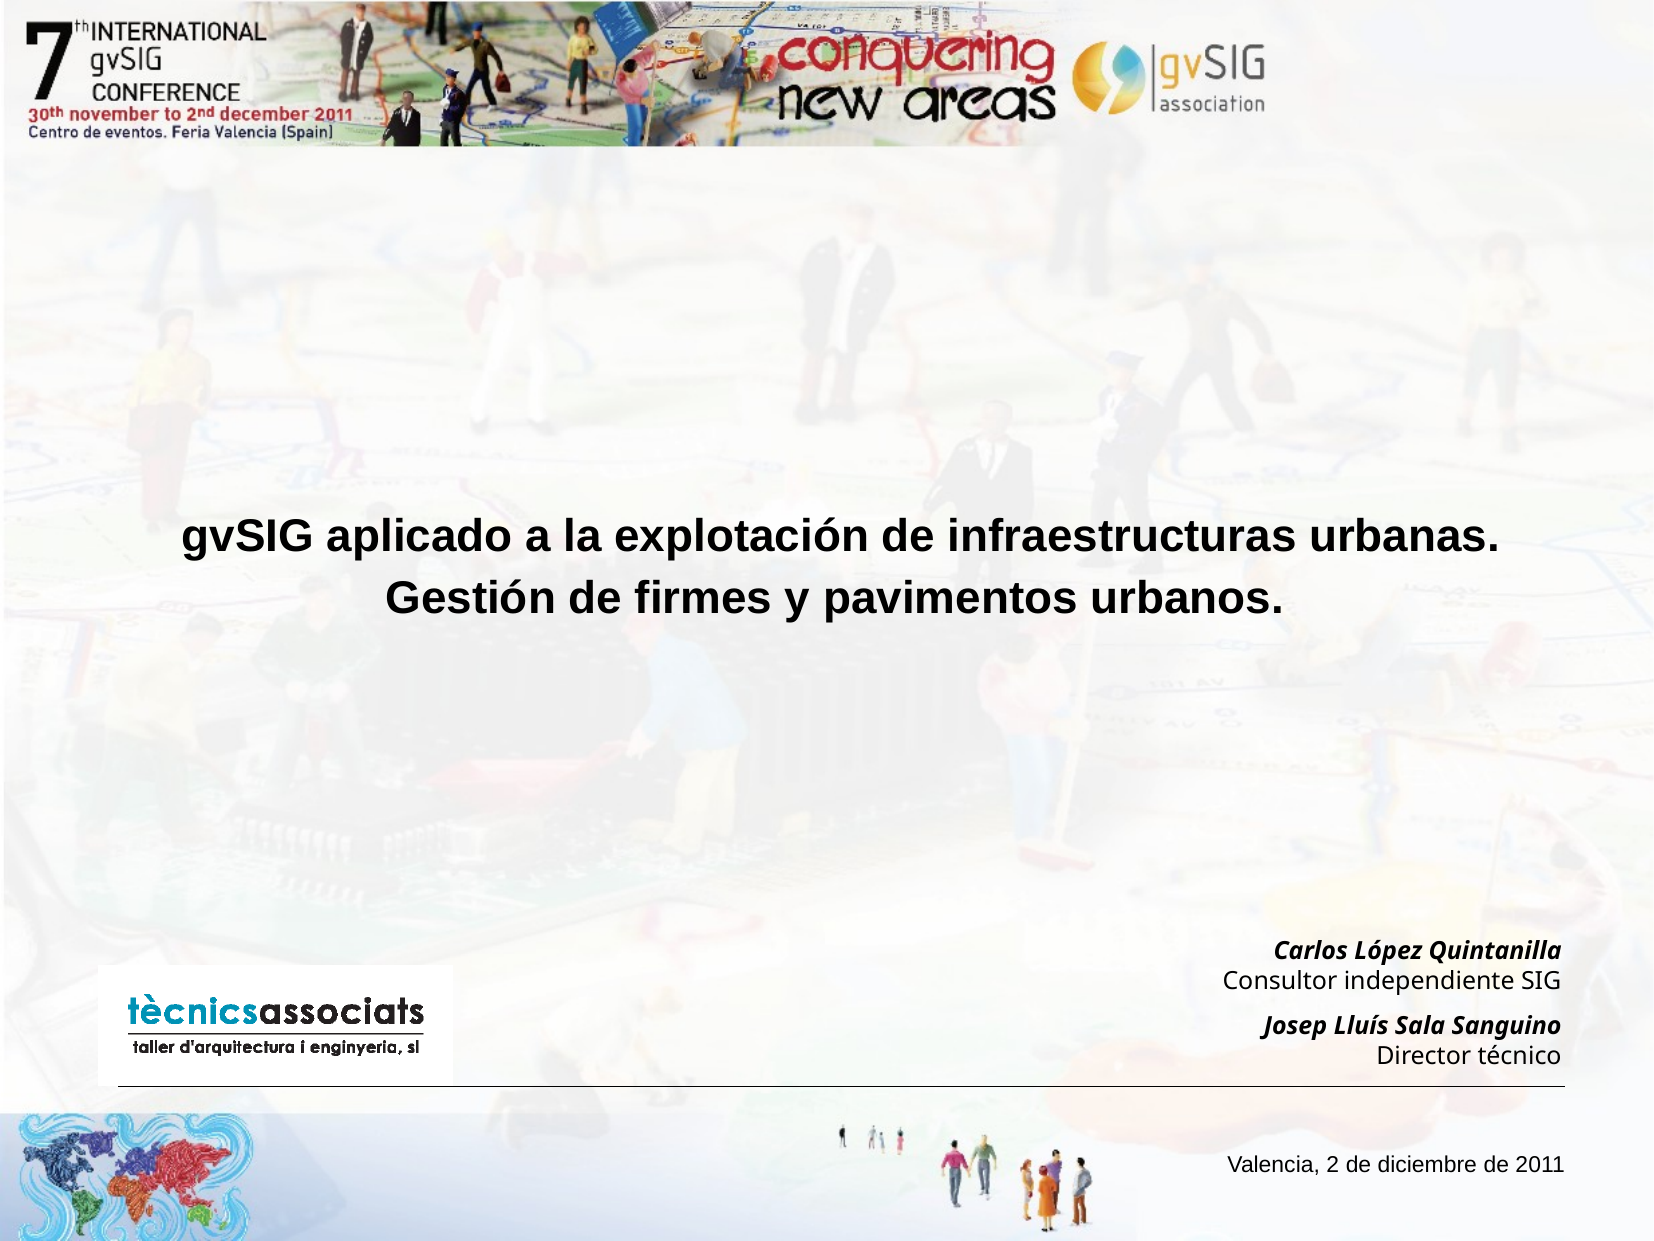

# gvSIG aplicado a la explotación de infraestructuras urbanas.
Gestión de firmes y pavimentos urbanos.
Carlos López Quintanilla
Consultor independiente SIG
Josep Lluís Sala Sanguino
Director técnico